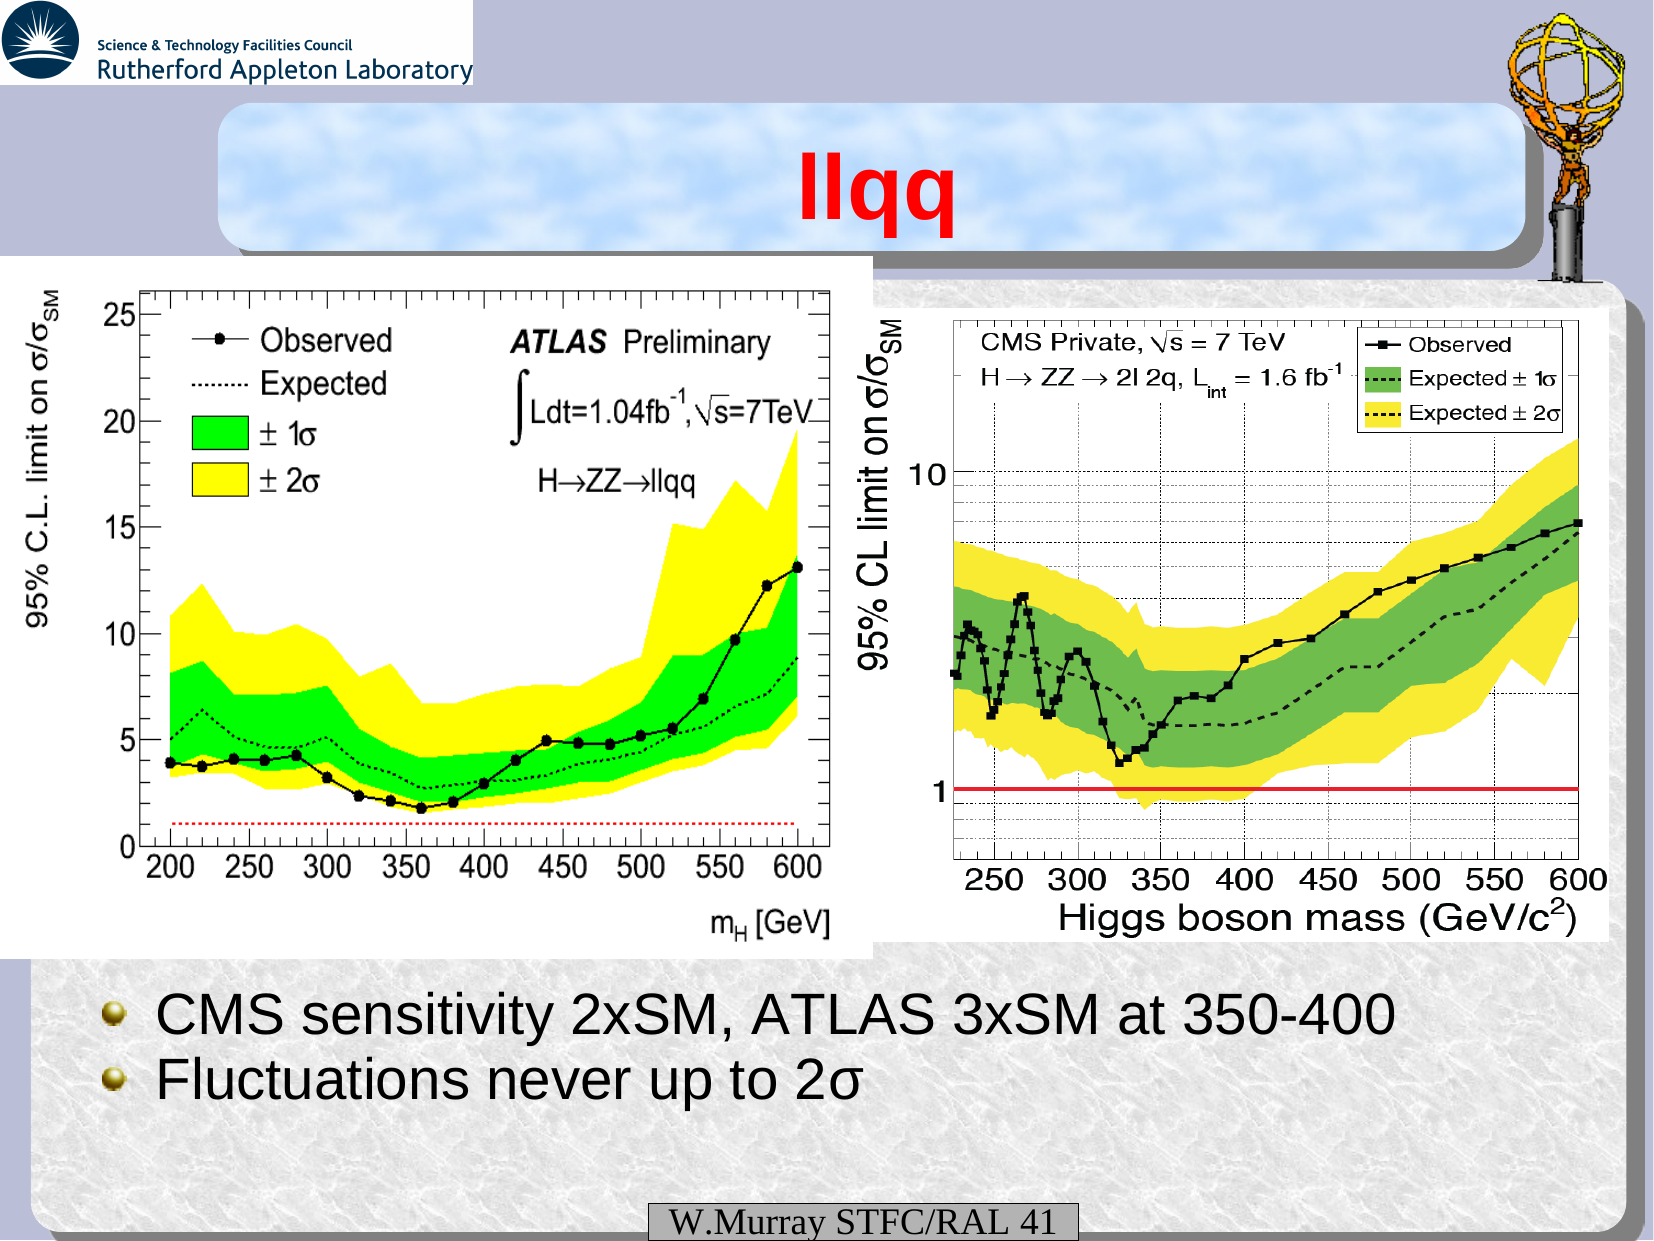

# llqq
CMS sensitivity 2xSM, ATLAS 3xSM at 350-400
Fluctuations never up to 2σ